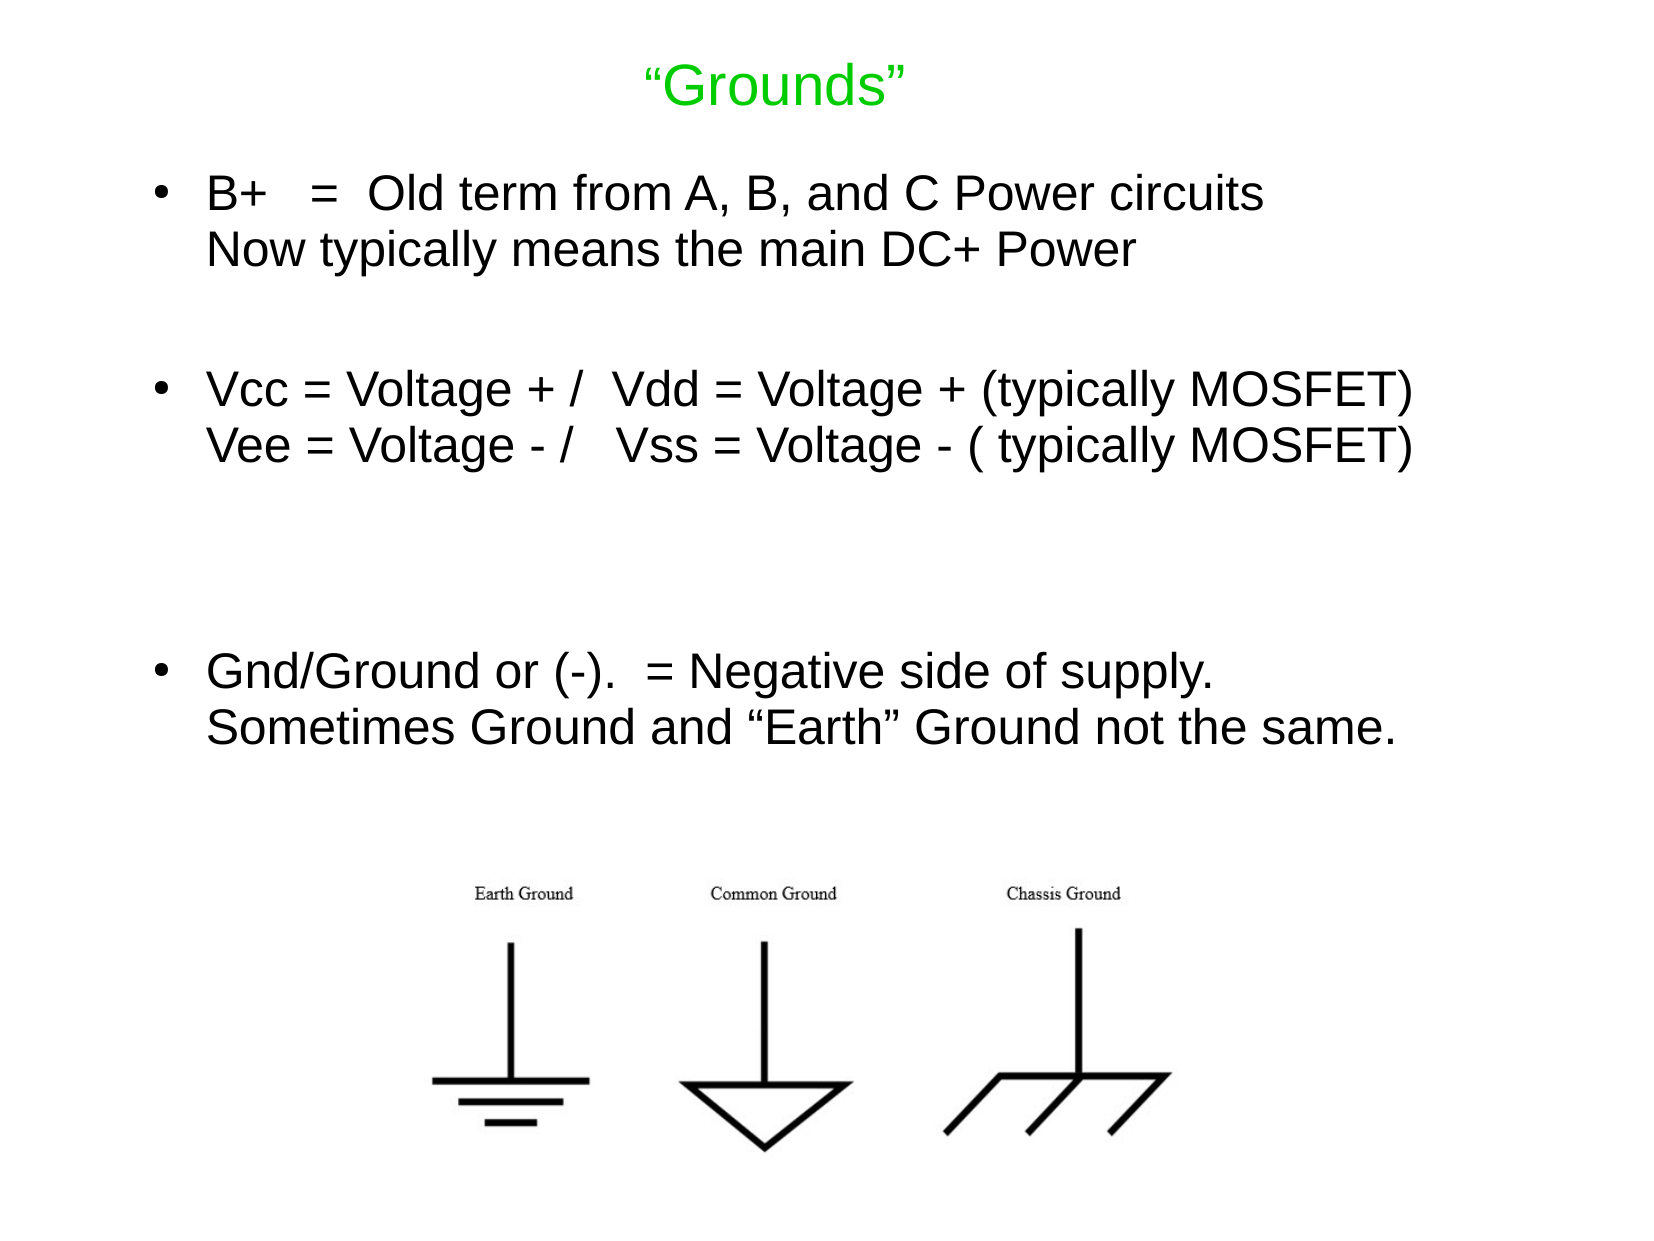

“Grounds”
# B+ = Old term from A, B, and C Power circuits Now typically means the main DC+ Power
Vcc = Voltage + / Vdd = Voltage + (typically MOSFET)
Vee = Voltage - / Vss = Voltage - ( typically MOSFET)
Gnd/Ground or (-). = Negative side of supply.
Sometimes Ground and “Earth” Ground not the same.